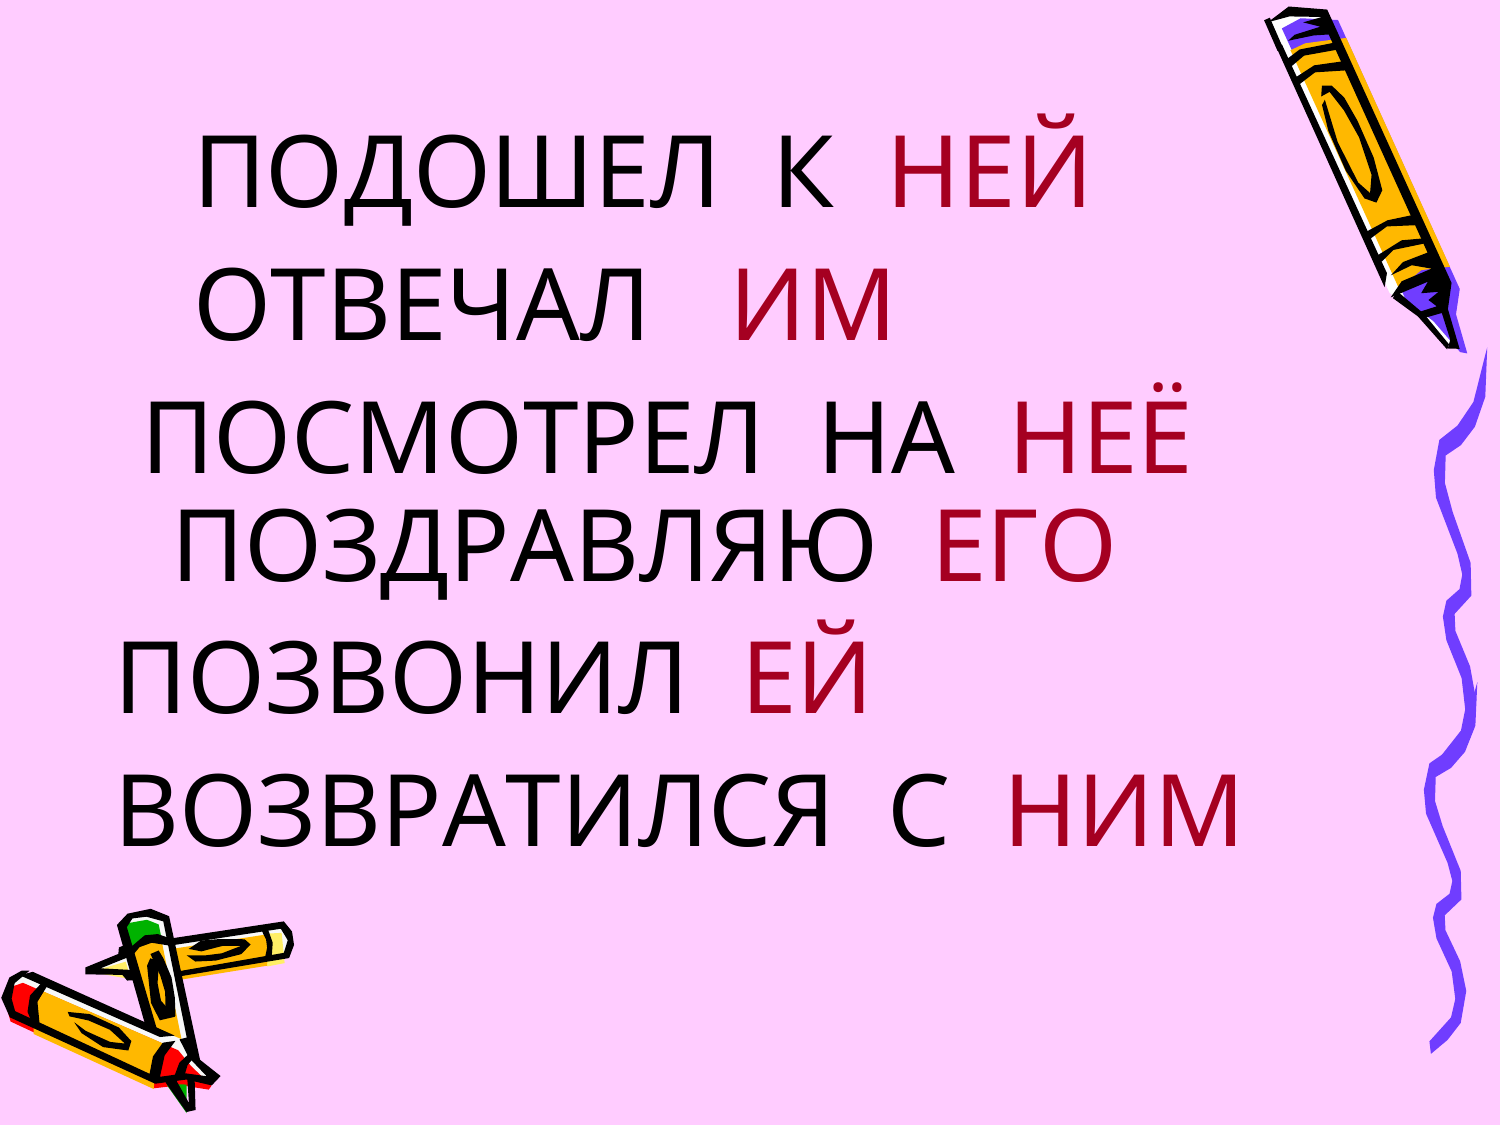

#
 ПОДОШЕЛ К НЕЙ
 ОТВЕЧАЛ ИМ
 ПОСМОТРЕЛ НА НЕЁ ПОЗДРАВЛЯЮ ЕГО
ПОЗВОНИЛ ЕЙ
ВОЗВРАТИЛСЯ С НИМ